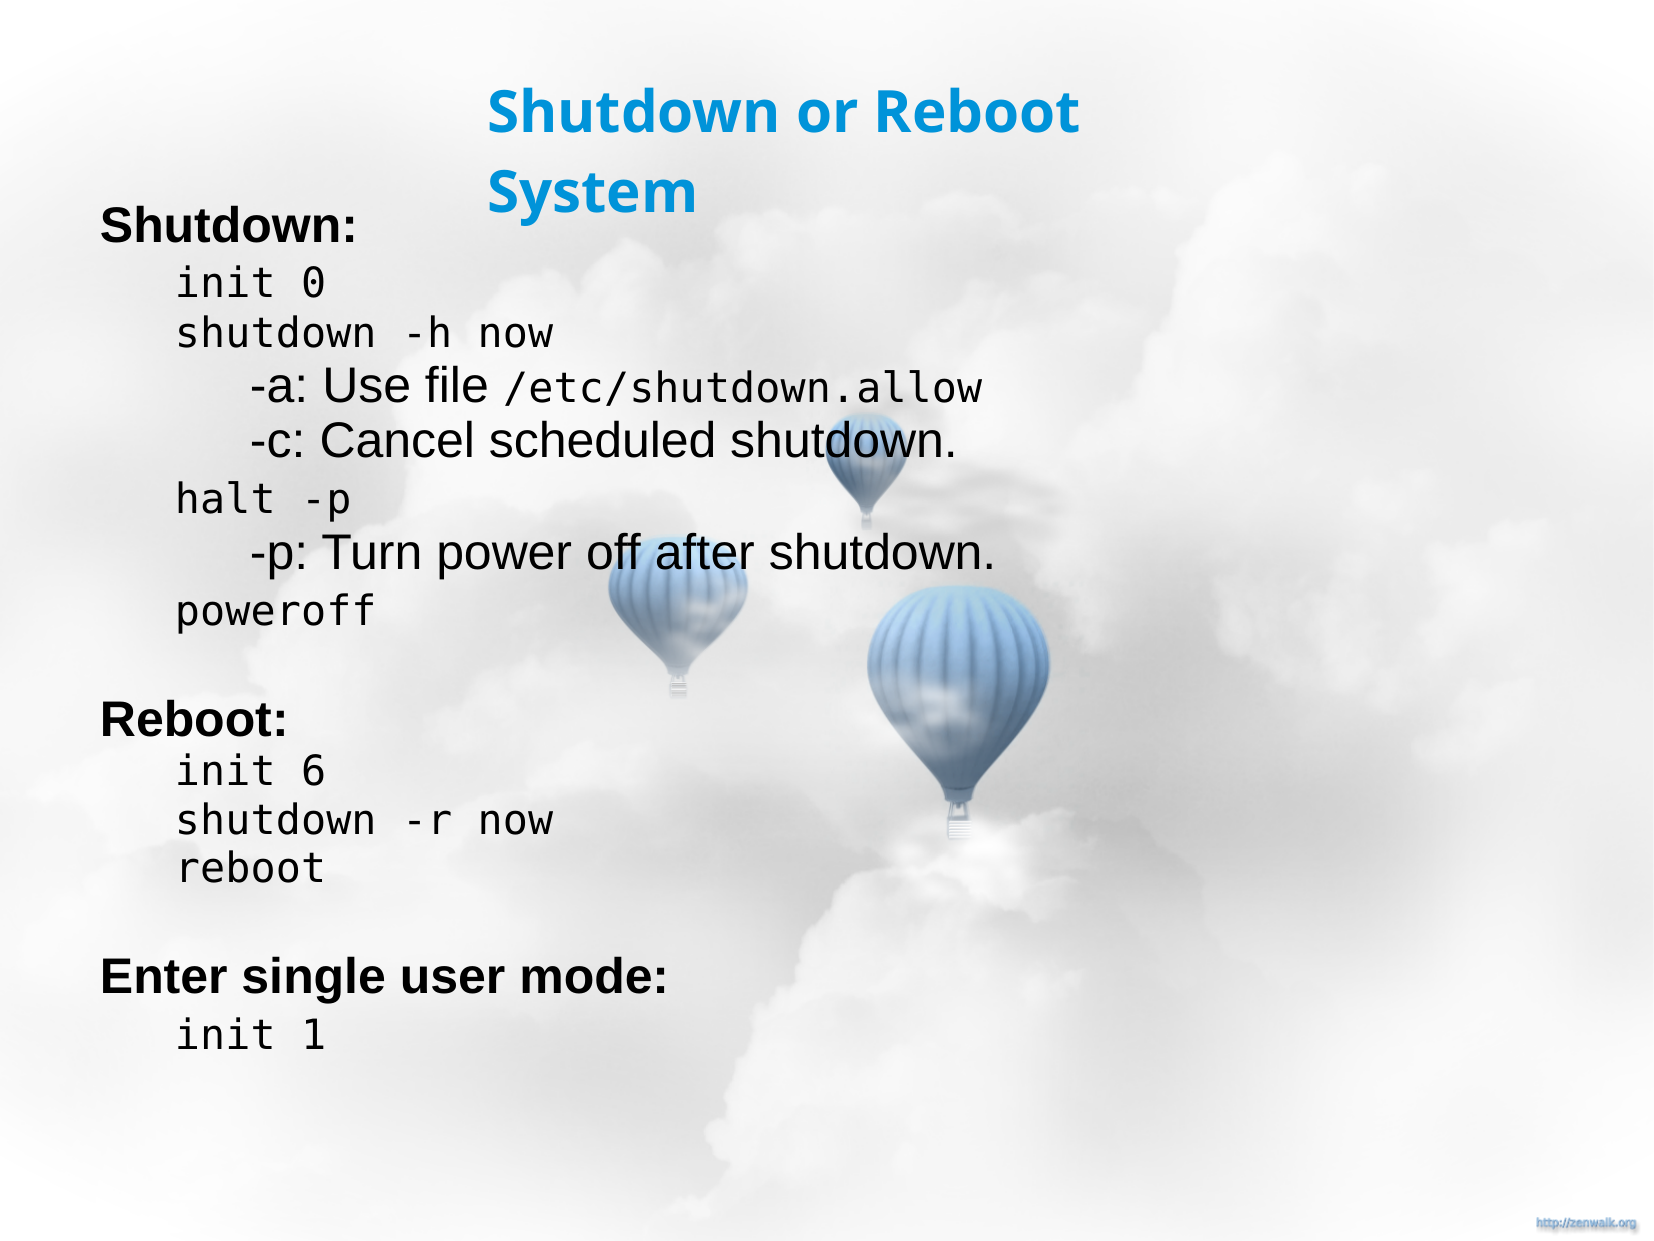

Shutdown or Reboot System
Shutdown:
	init 0
	shutdown -h now
		-a: Use file /etc/shutdown.allow
		-c: Cancel scheduled shutdown.
	halt -p
		-p: Turn power off after shutdown.
	poweroff
Reboot:
	init 6
	shutdown -r now
	reboot
Enter single user mode:
	init 1